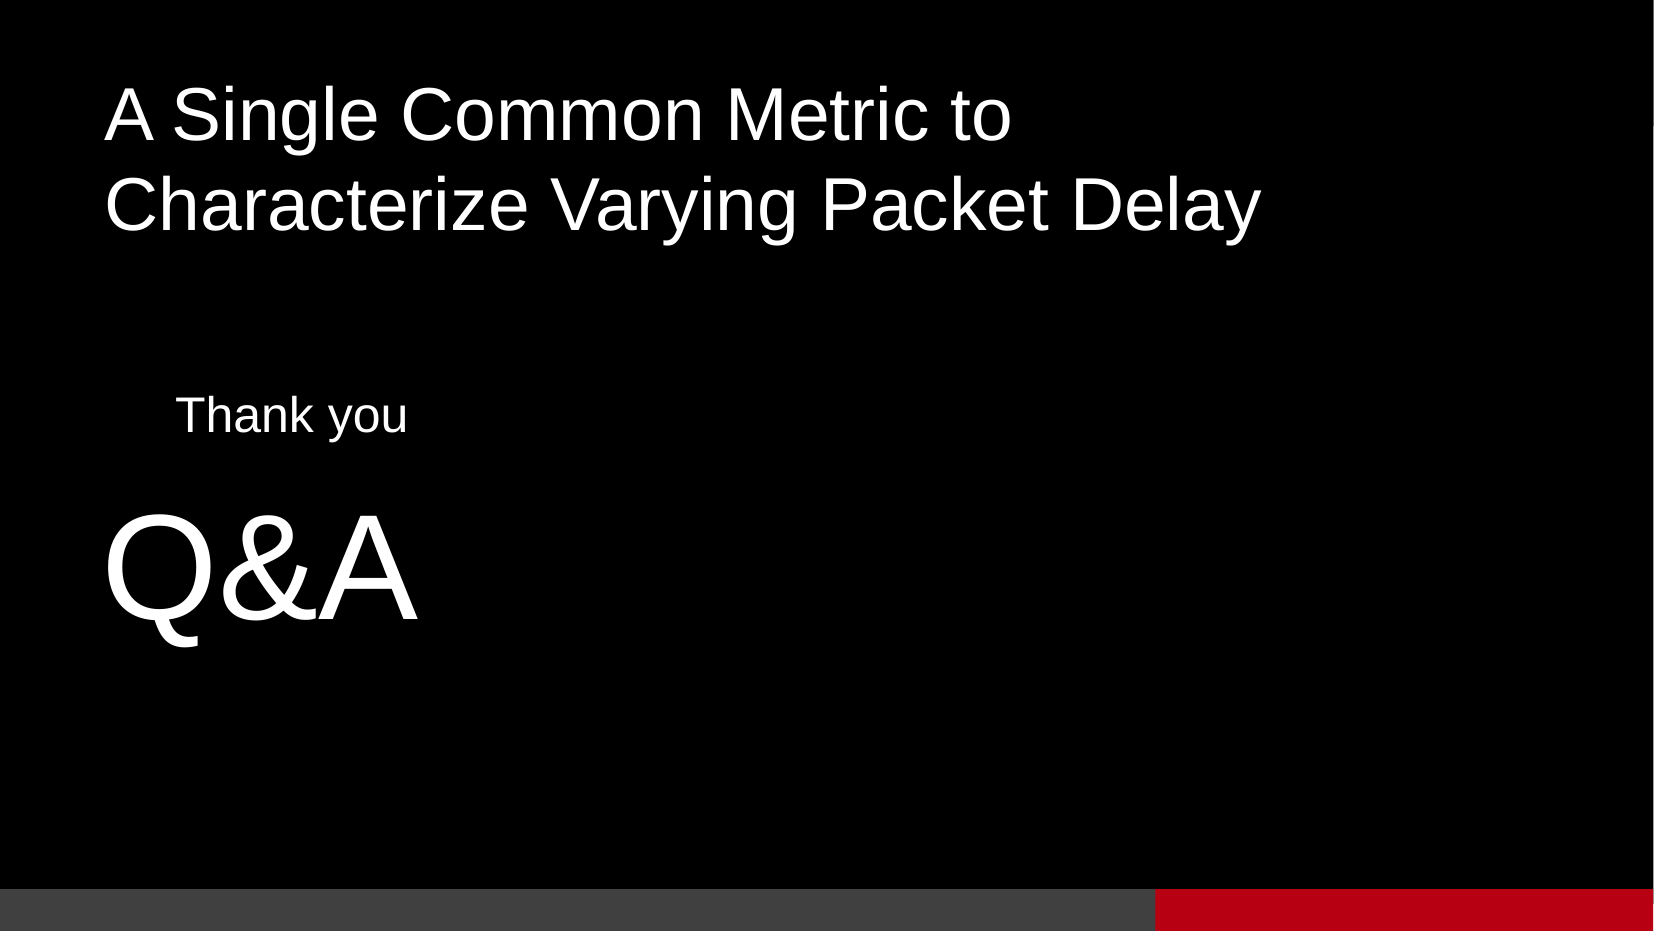

A Single Common Metric to Characterize Varying Packet Delay
Thank you
Q&A